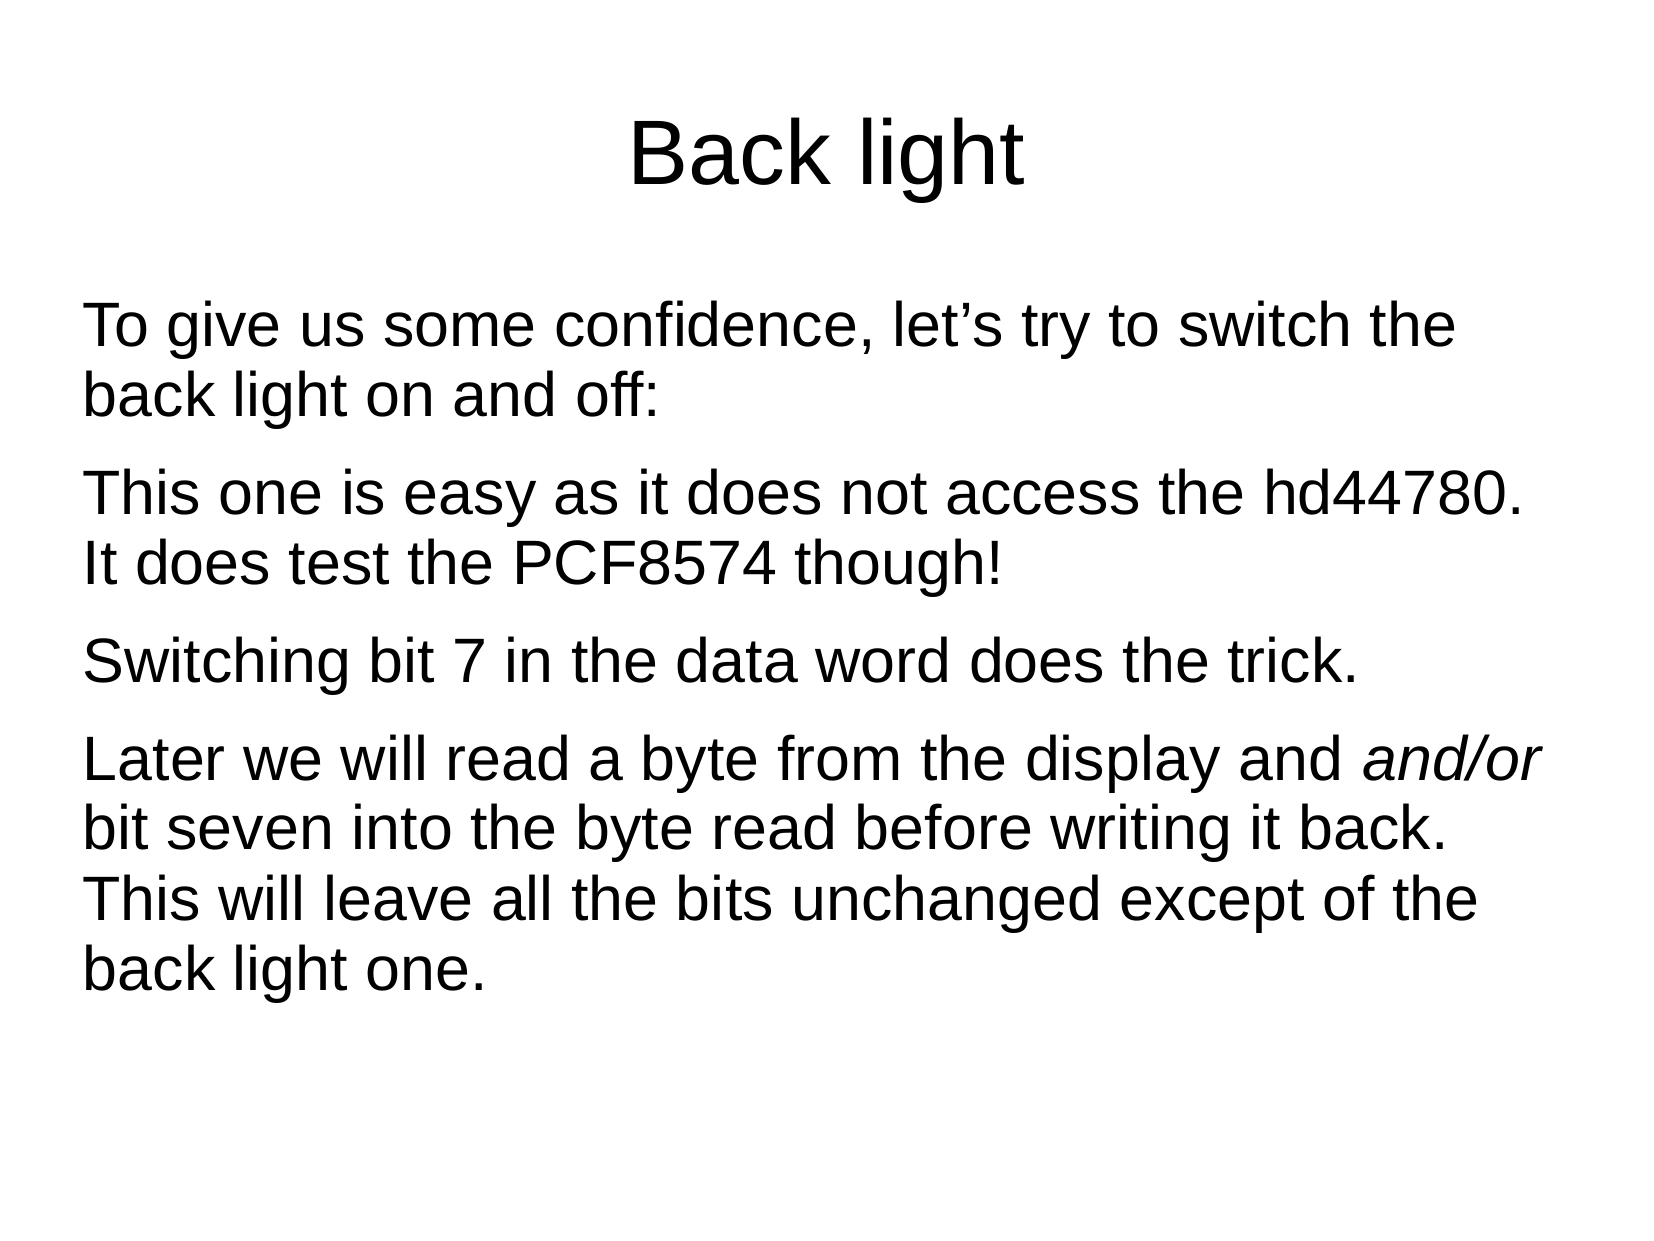

# Back light
To give us some confidence, let’s try to switch the back light on and off:
This one is easy as it does not access the hd44780. It does test the PCF8574 though!
Switching bit 7 in the data word does the trick.
Later we will read a byte from the display and and/or bit seven into the byte read before writing it back. This will leave all the bits unchanged except of the back light one.